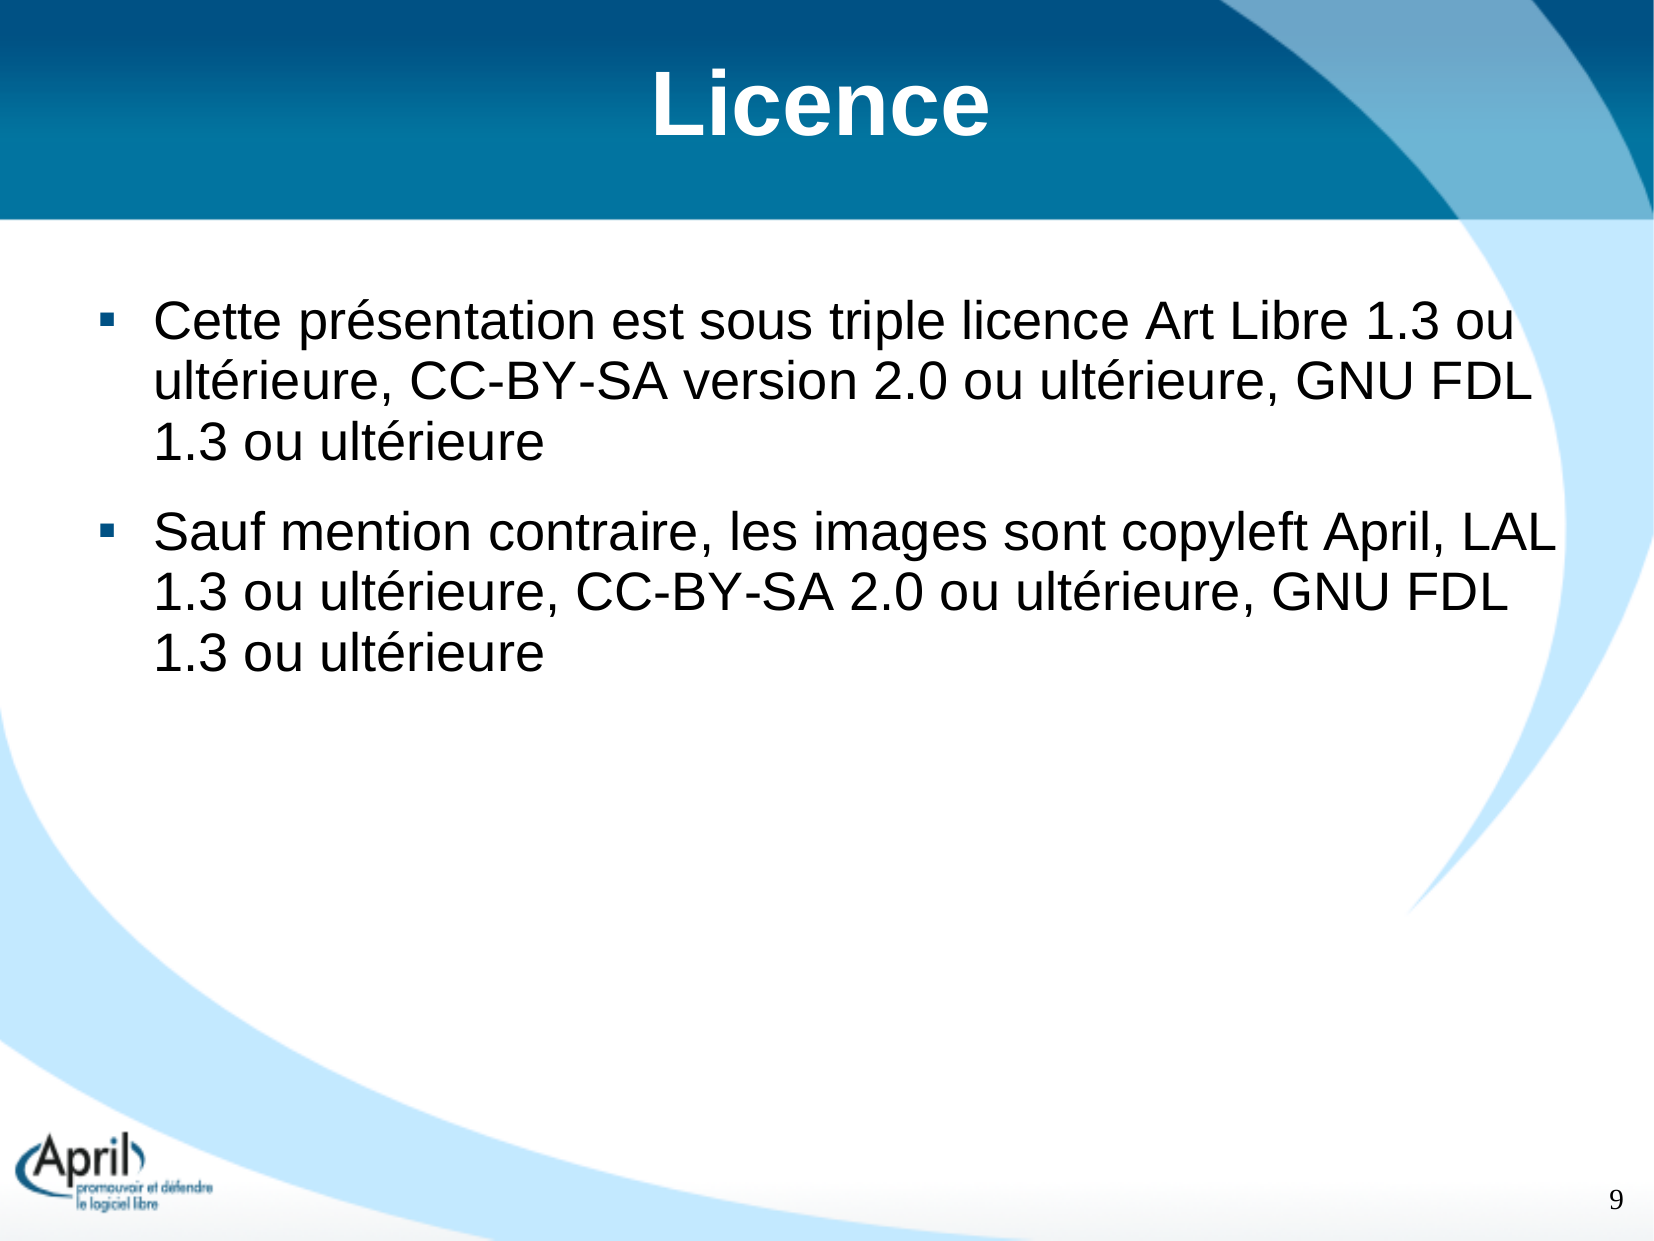

# Licence
Cette présentation est sous triple licence Art Libre 1.3 ou ultérieure, CC-BY-SA version 2.0 ou ultérieure, GNU FDL 1.3 ou ultérieure
Sauf mention contraire, les images sont copyleft April, LAL 1.3 ou ultérieure, CC-BY-SA 2.0 ou ultérieure, GNU FDL 1.3 ou ultérieure
9